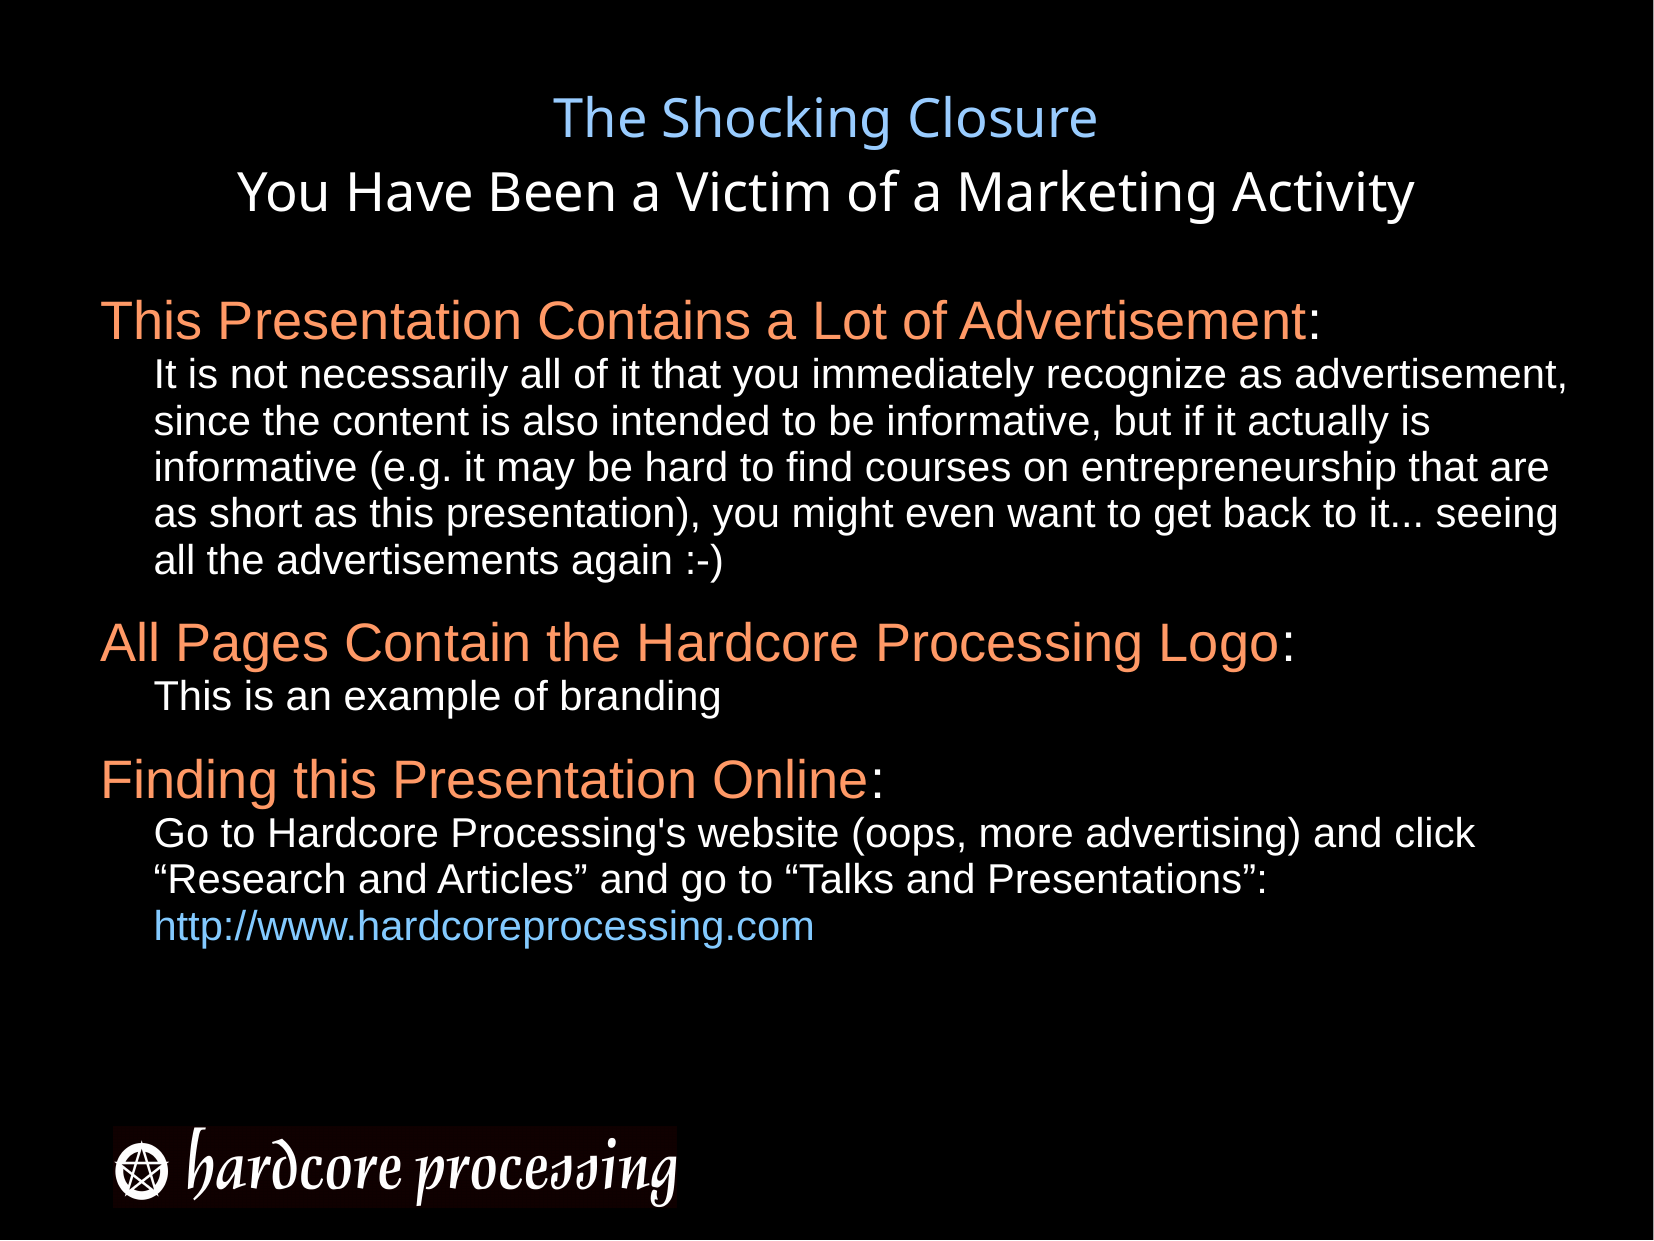

# The Shocking Closure You Have Been a Victim of a Marketing Activity
This Presentation Contains a Lot of Advertisement:
It is not necessarily all of it that you immediately recognize as advertisement, since the content is also intended to be informative, but if it actually is informative (e.g. it may be hard to find courses on entrepreneurship that are as short as this presentation), you might even want to get back to it... seeing all the advertisements again :-)
All Pages Contain the Hardcore Processing Logo:
This is an example of branding
Finding this Presentation Online:
Go to Hardcore Processing's website (oops, more advertising) and click “Research and Articles” and go to “Talks and Presentations”:
http://www.hardcoreprocessing.com